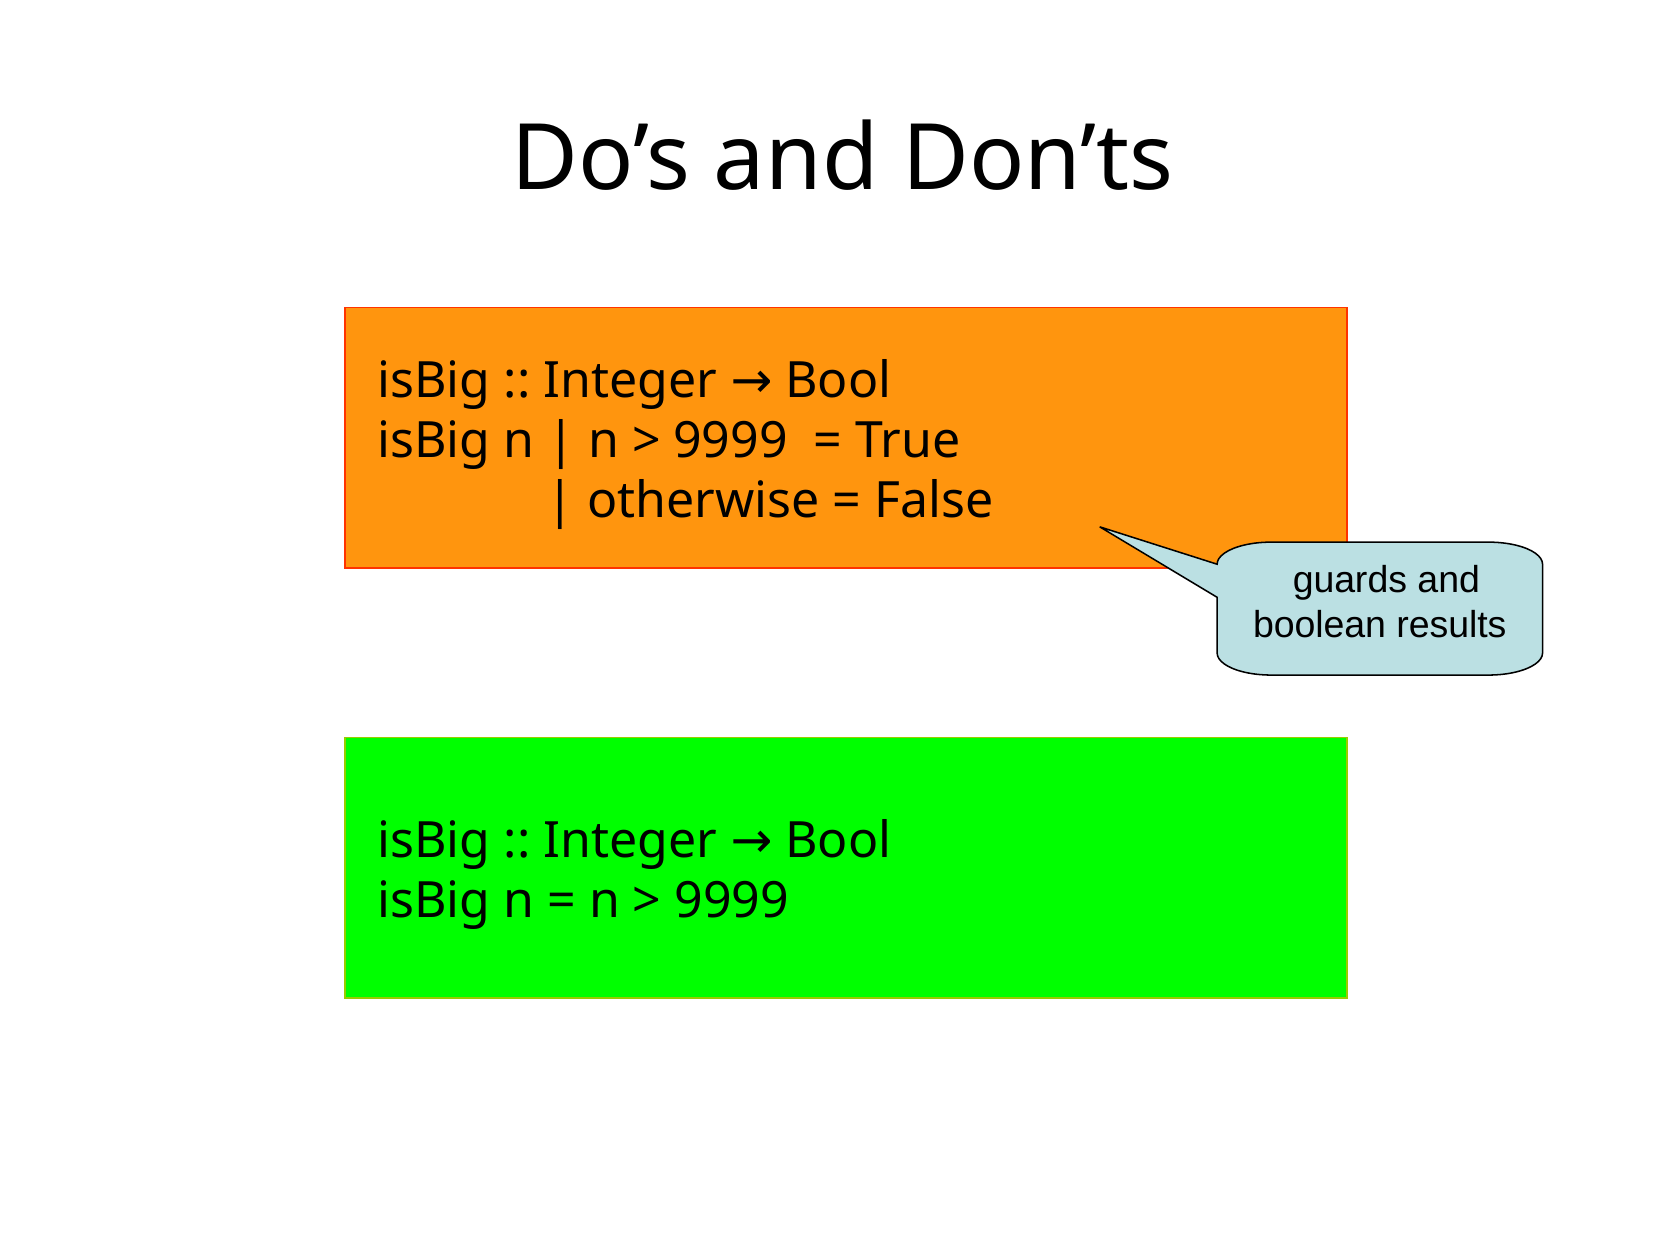

# Do’s and Don’ts
isBig :: Integer → Bool
isBig n | n > 9999 = True
 | otherwise = False
guards and boolean results
isBig :: Integer → Bool
isBig n = n > 9999